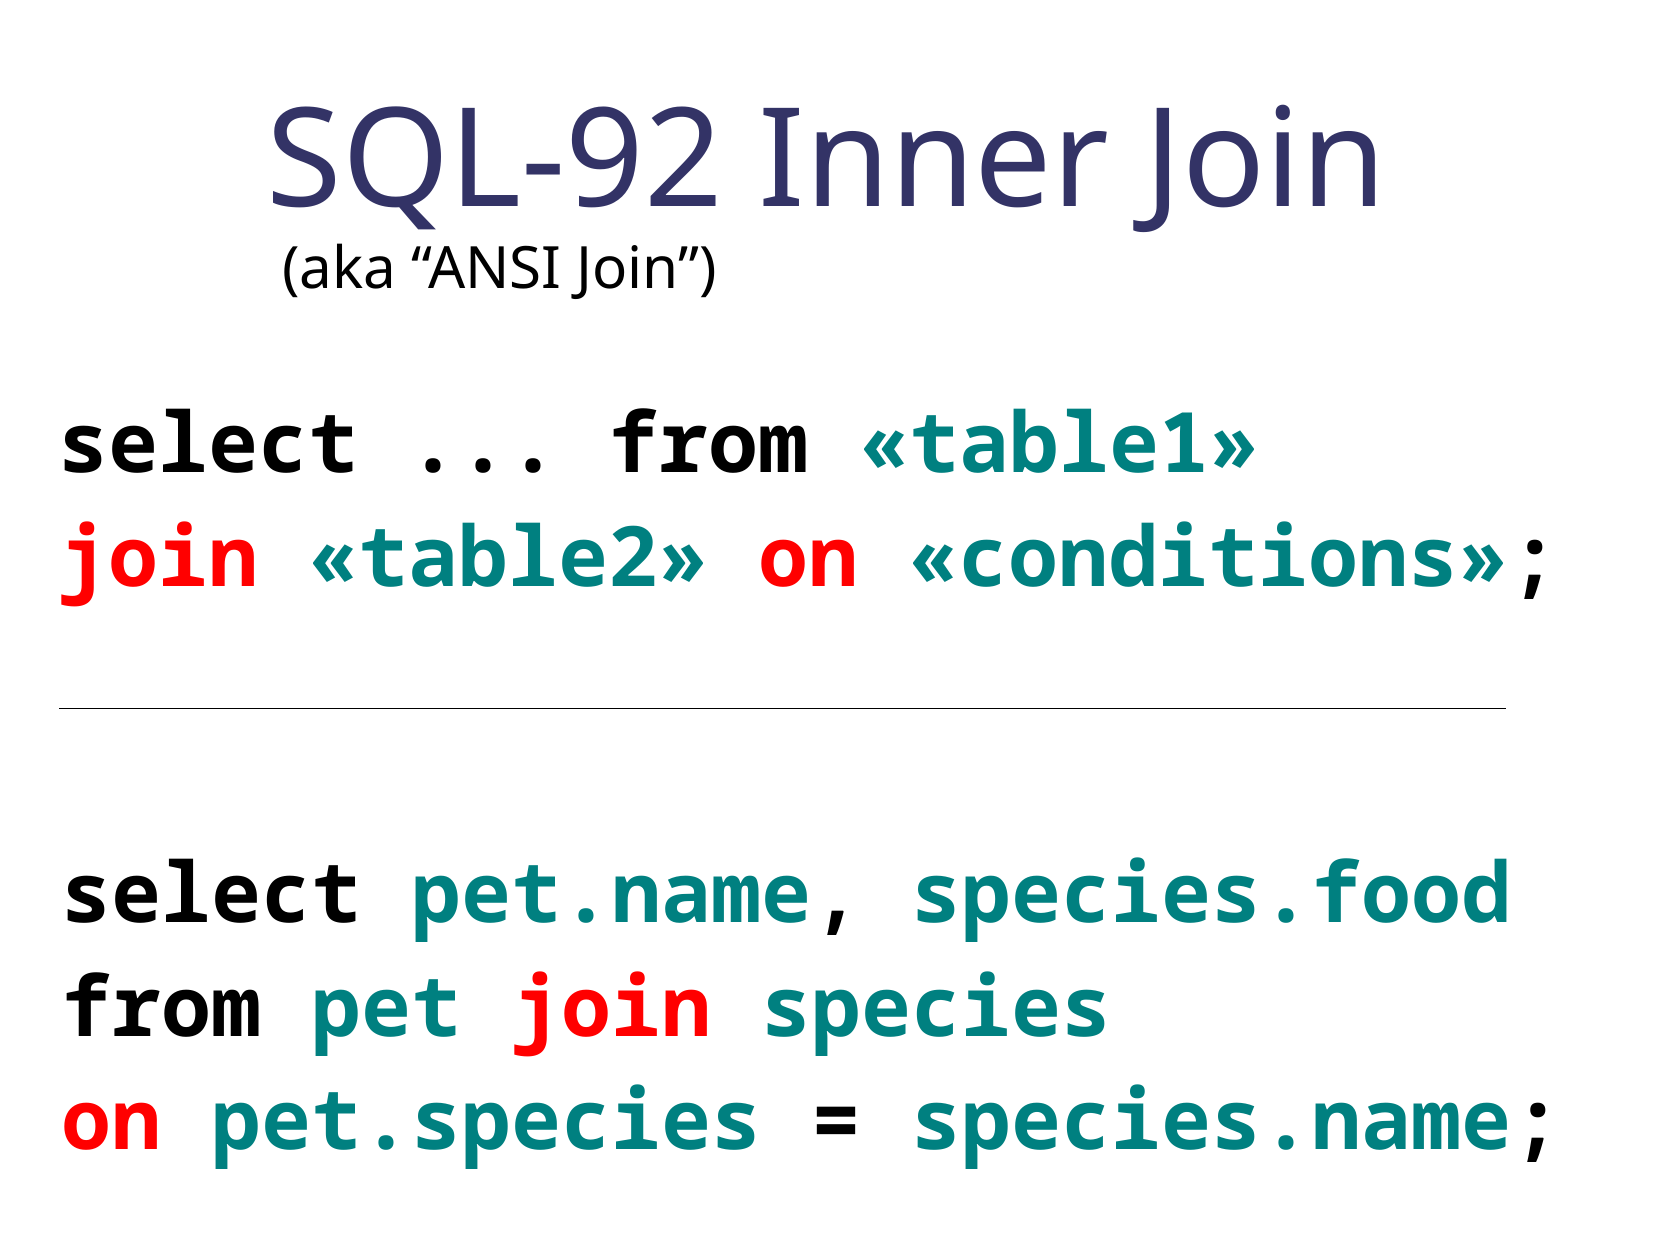

# SQL-92 Inner Join
(aka “ANSI Join”)
select ... from «table1»
join «table2» on «conditions»;
select pet.name, species.food
from pet join species
on pet.species = species.name;